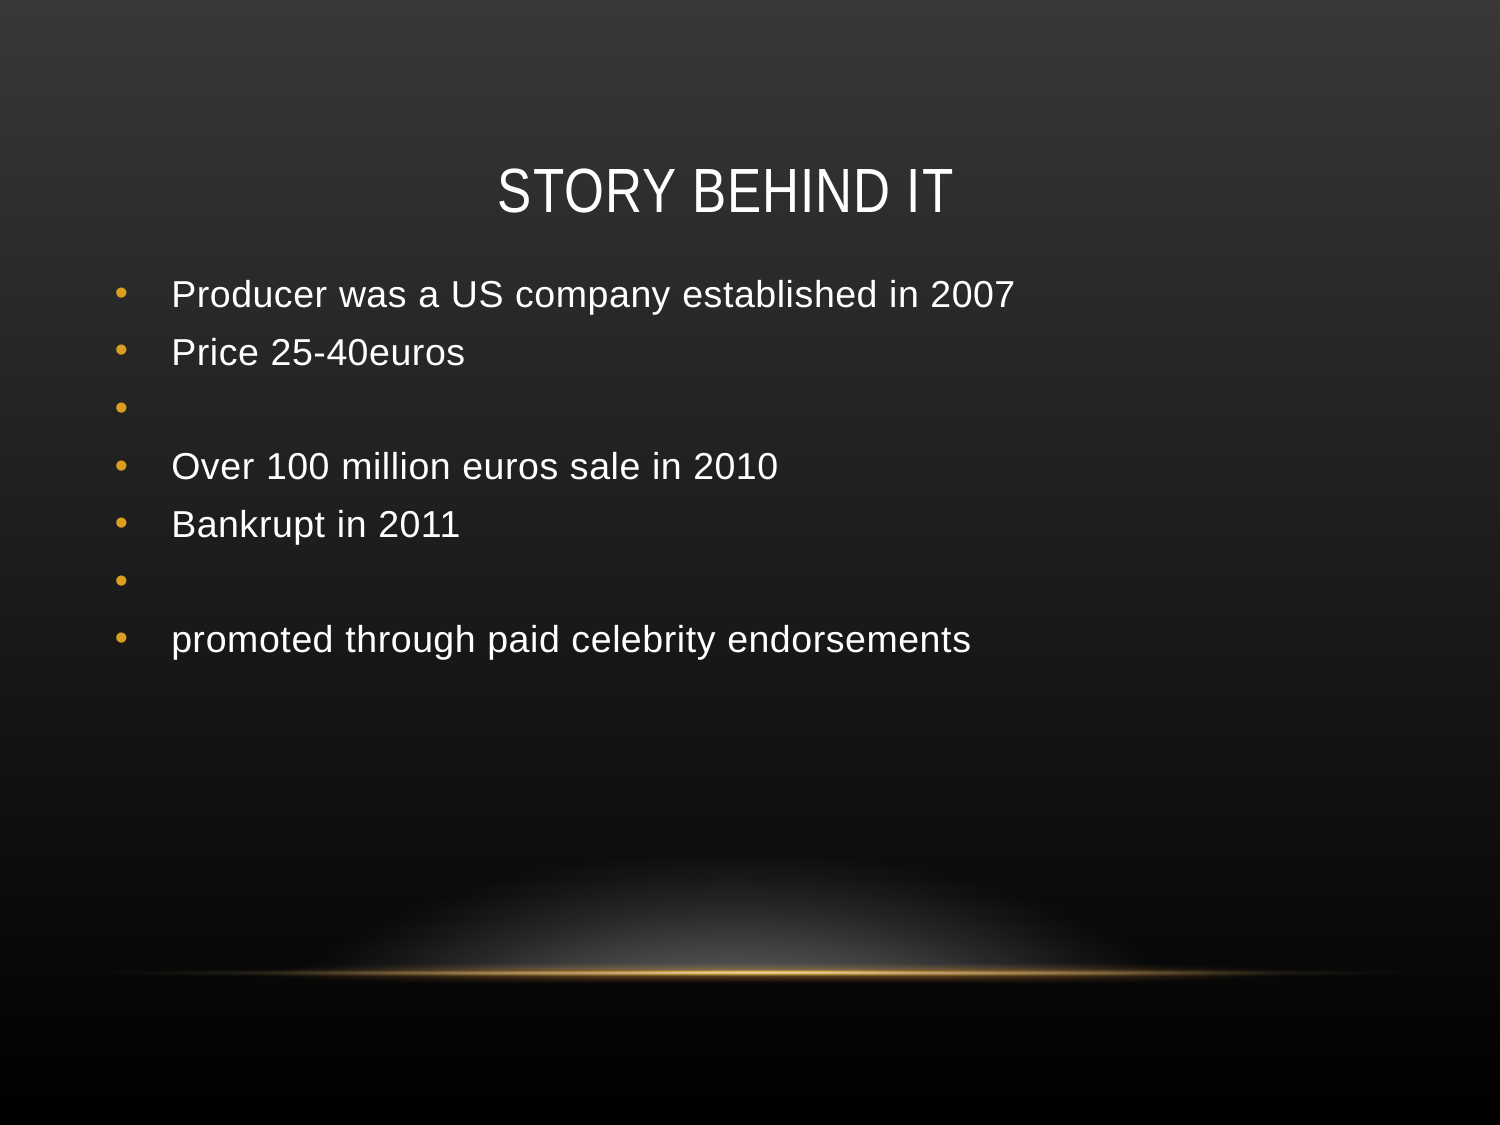

# Story behind it
Producer was a US company established in 2007
Price 25-40euros
Over 100 million euros sale in 2010
Bankrupt in 2011
promoted through paid celebrity endorsements